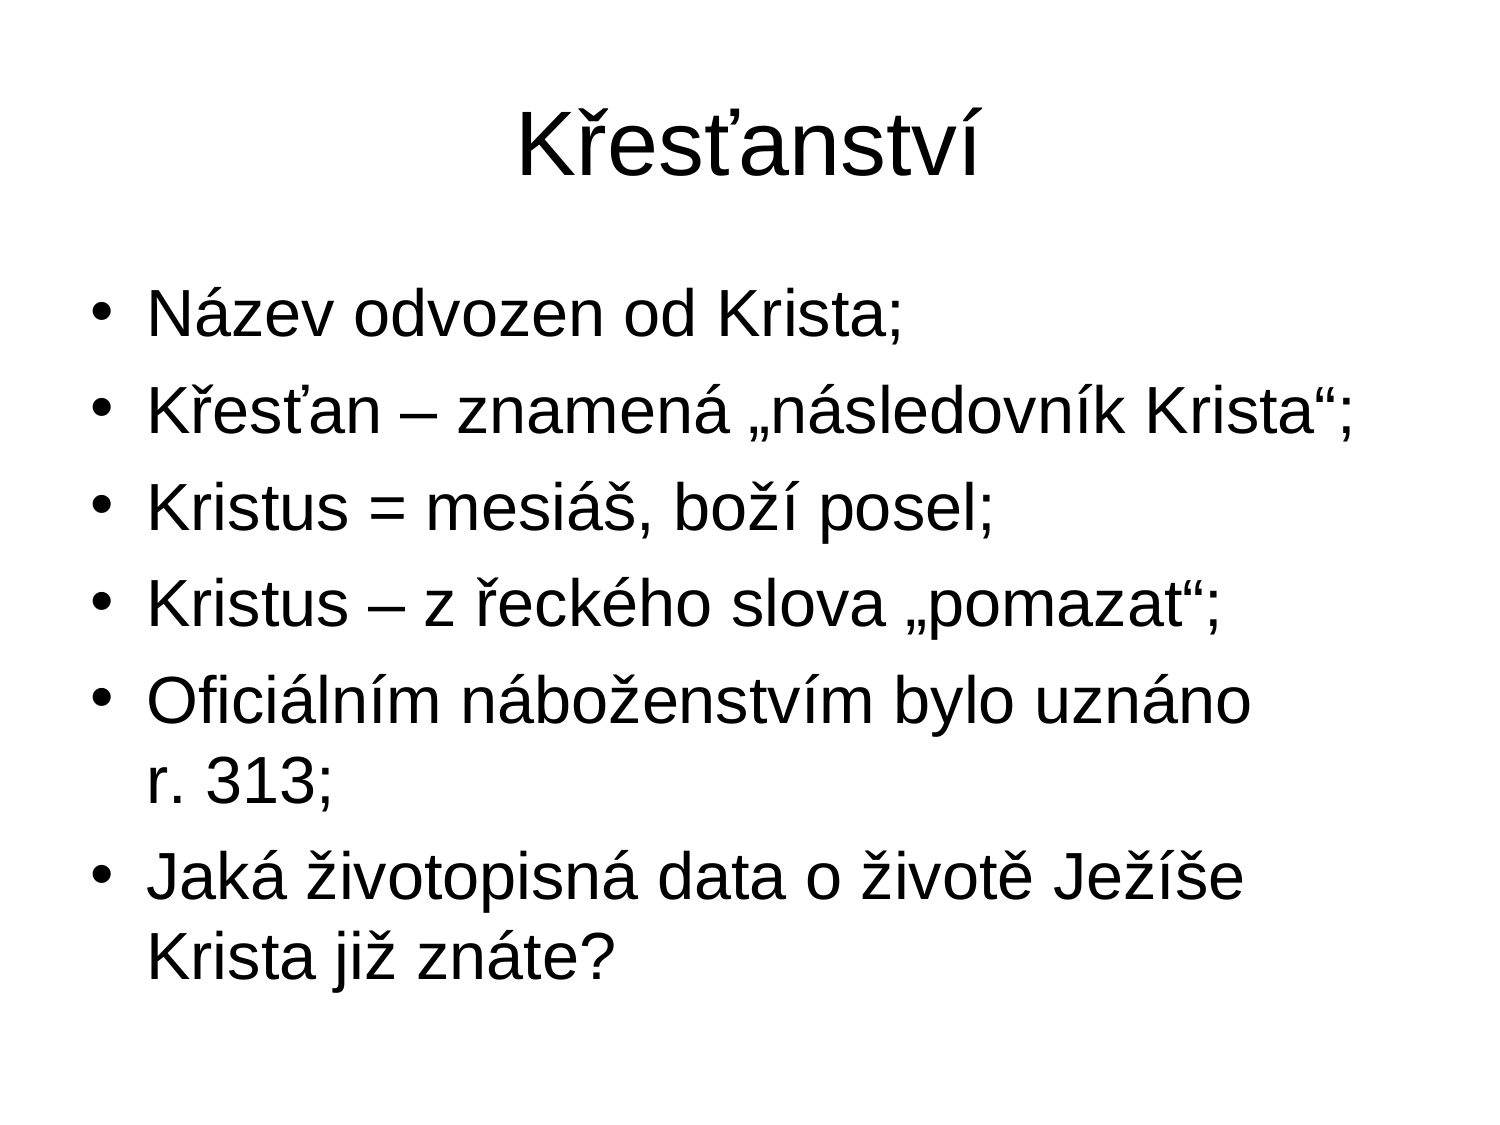

# Křesťanství
Název odvozen od Krista;
Křesťan – znamená „následovník Krista“;
Kristus = mesiáš, boží posel;
Kristus – z řeckého slova „pomazat“;
Oficiálním náboženstvím bylo uznáno
r. 313;
Jaká životopisná data o životě Ježíše Krista již znáte?